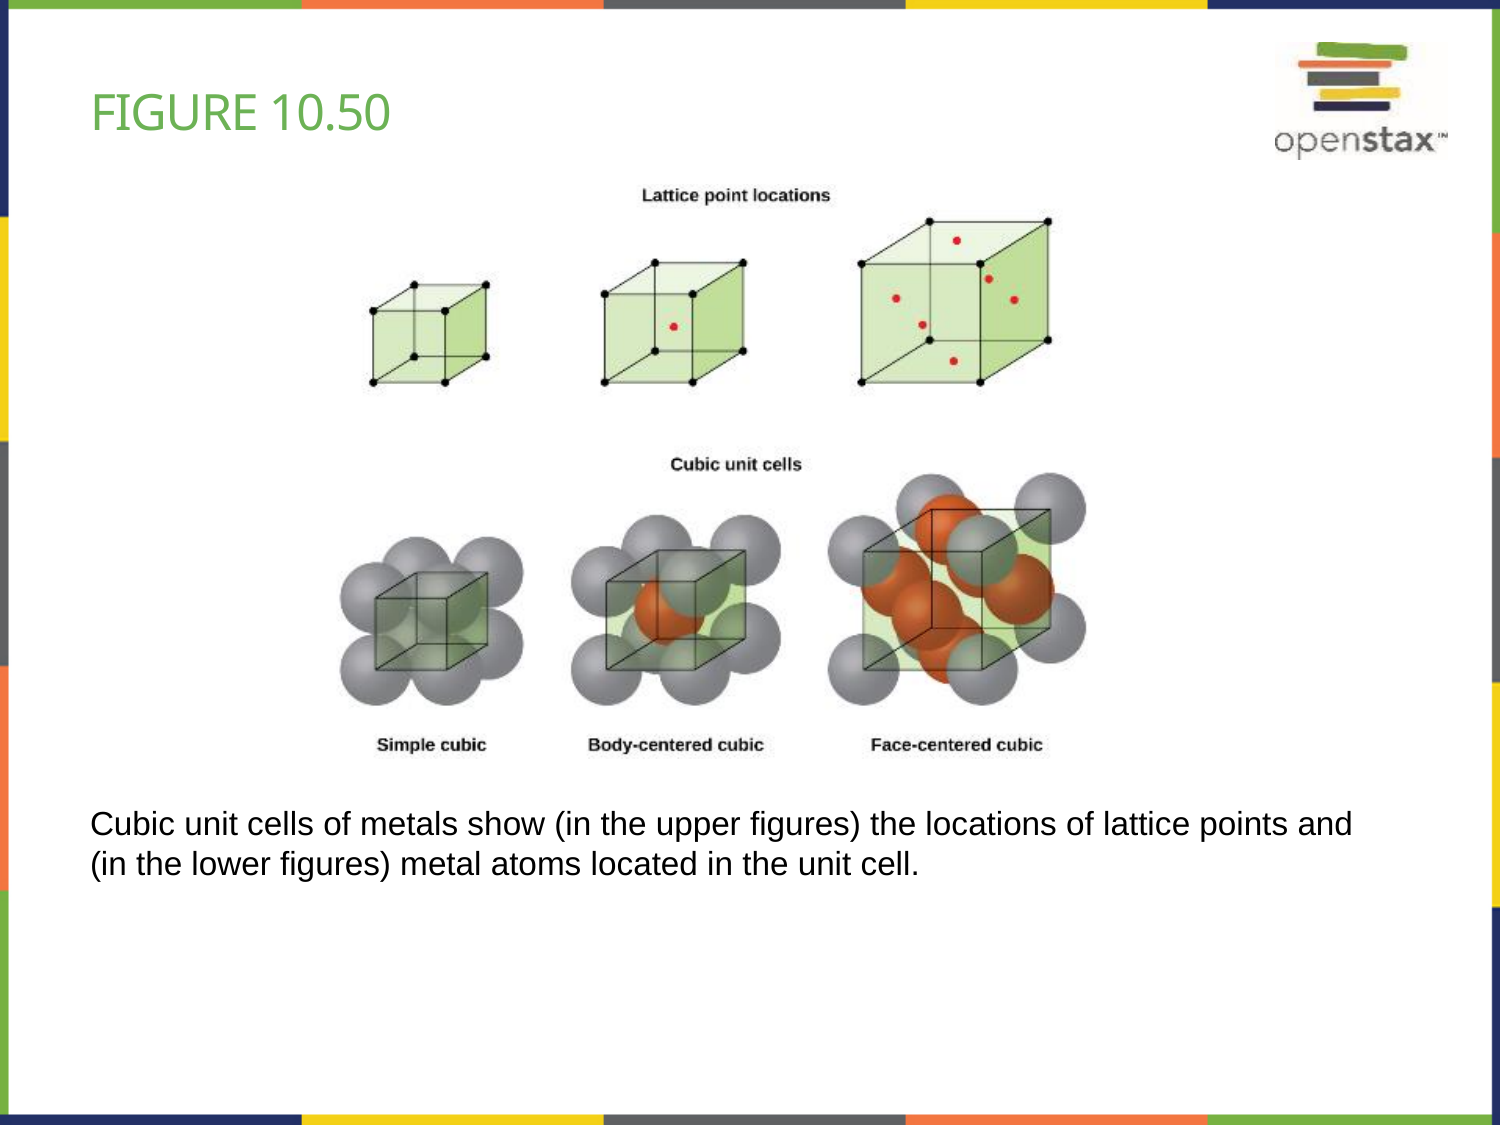

# Figure 10.50
Cubic unit cells of metals show (in the upper figures) the locations of lattice points and (in the lower figures) metal atoms located in the unit cell.